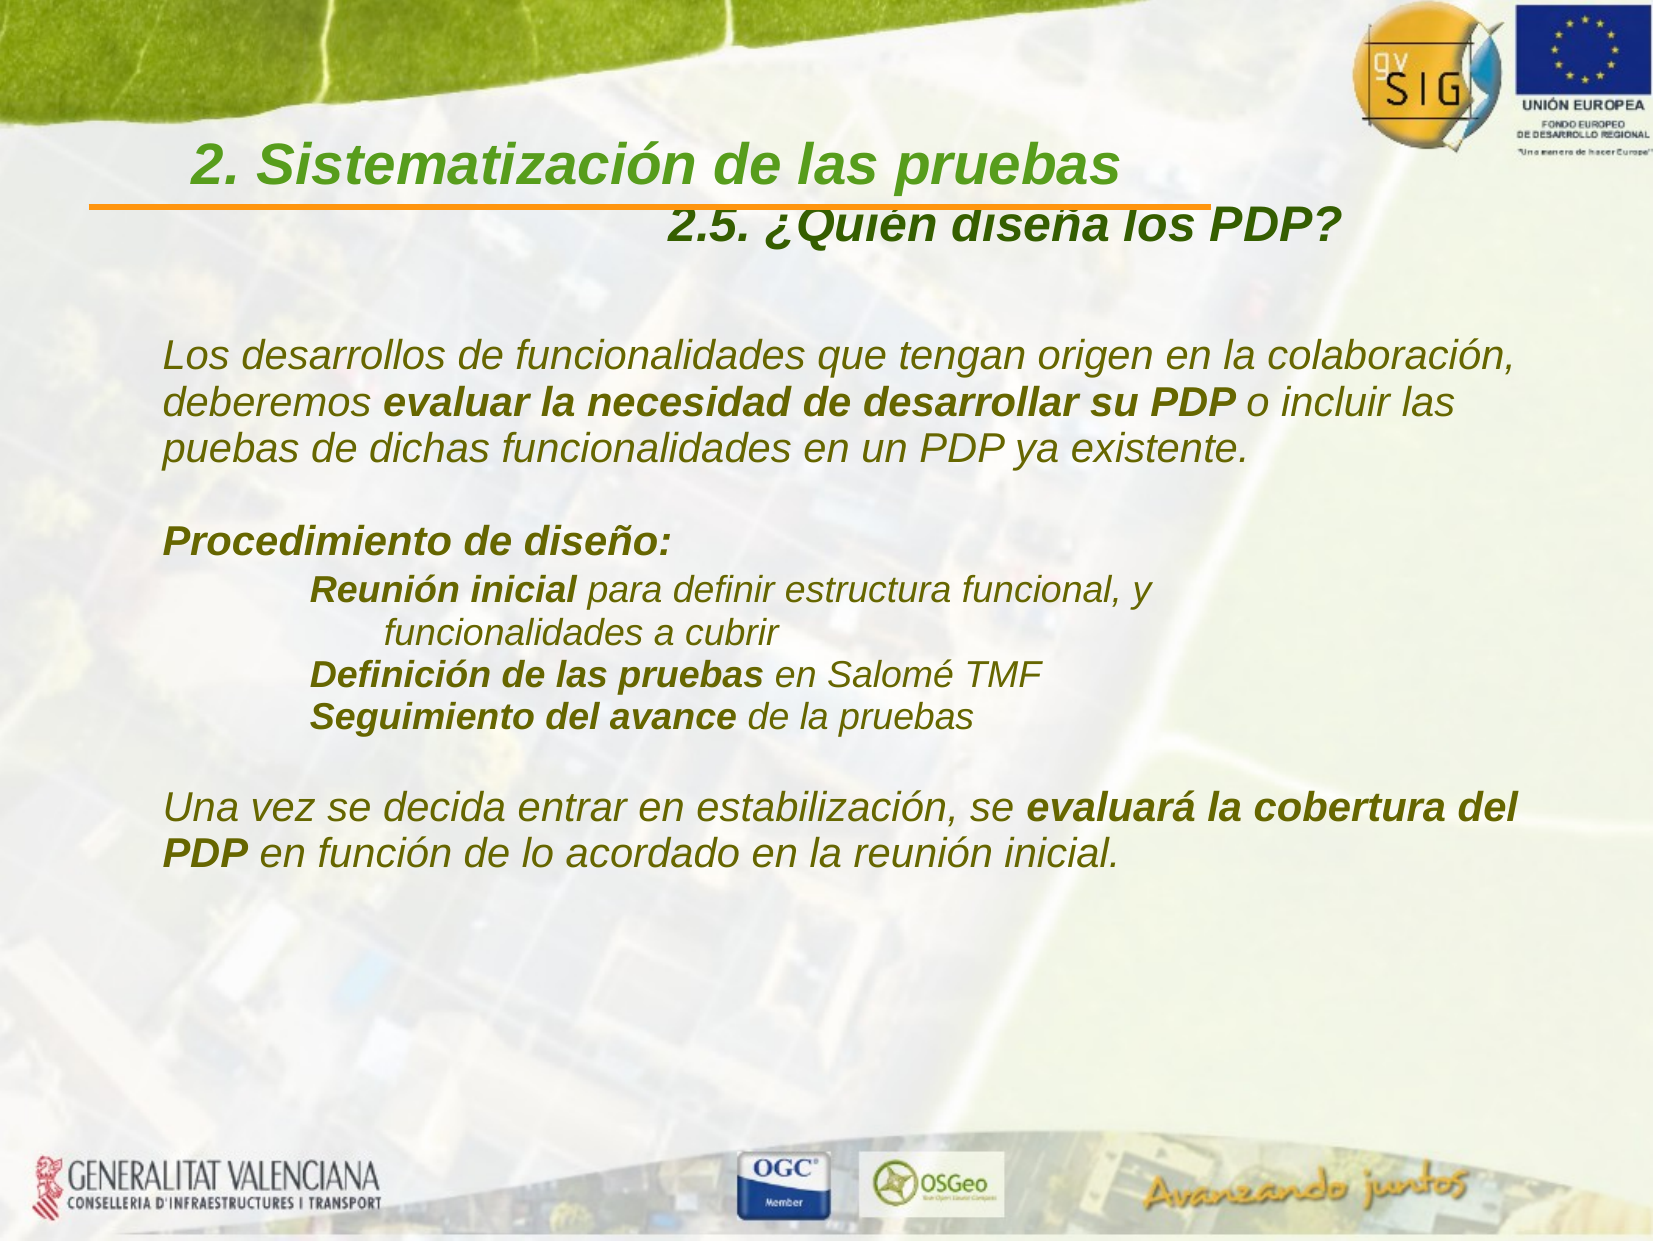

2. Sistematización de las pruebas
2.5. ¿Quién diseña los PDP?
Los desarrollos de funcionalidades que tengan origen en la colaboración, deberemos evaluar la necesidad de desarrollar su PDP o incluir las puebas de dichas funcionalidades en un PDP ya existente.
Procedimiento de diseño:
		Reunión inicial para definir estructura funcional, y 								funcionalidades a cubrir
		Definición de las pruebas en Salomé TMF
		Seguimiento del avance de la pruebas
Una vez se decida entrar en estabilización, se evaluará la cobertura del PDP en función de lo acordado en la reunión inicial.